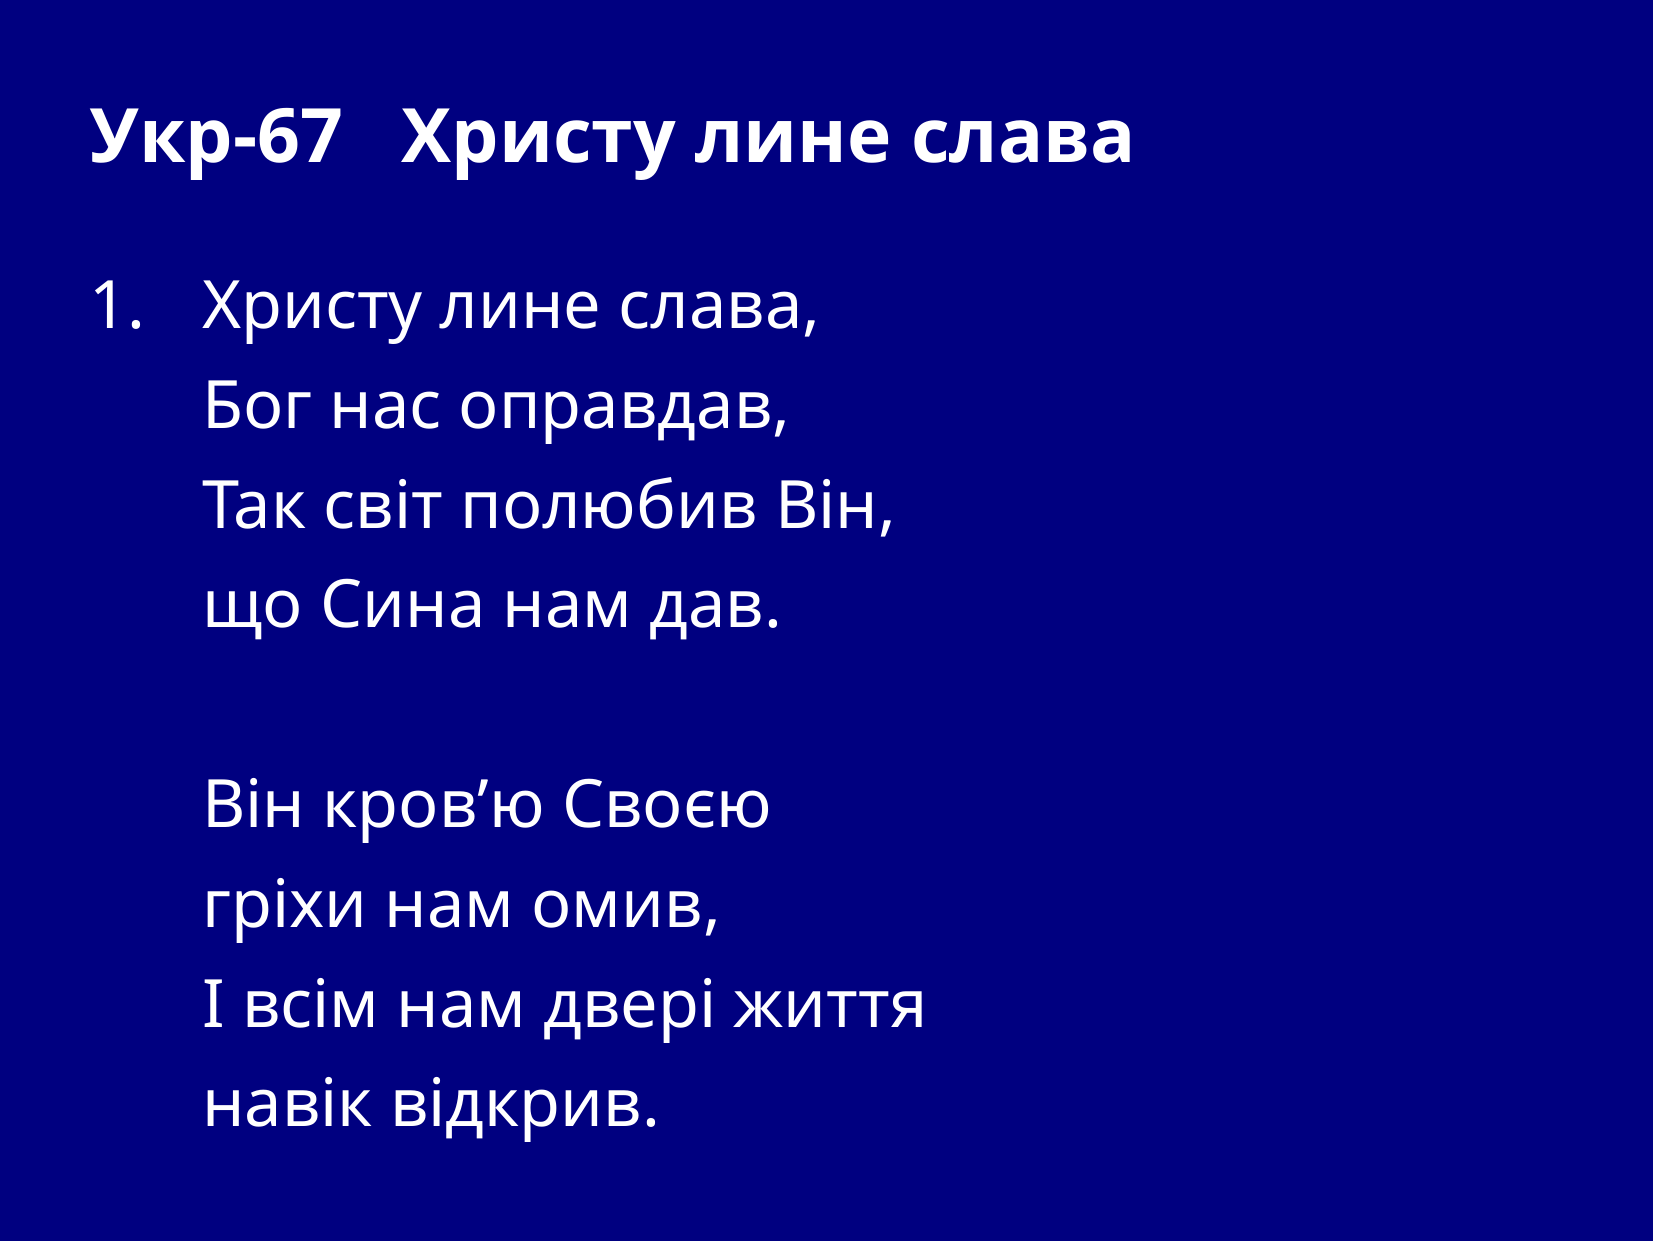

Укр-67 Христу лине слава
1.	Христу лине слава,
	Бог нас оправдав,
	Так світ полюбив Він,
	що Сина нам дав.
	Він кров’ю Своєю
	гріхи нам омив,
	І всім нам двері життя
	навік відкрив.